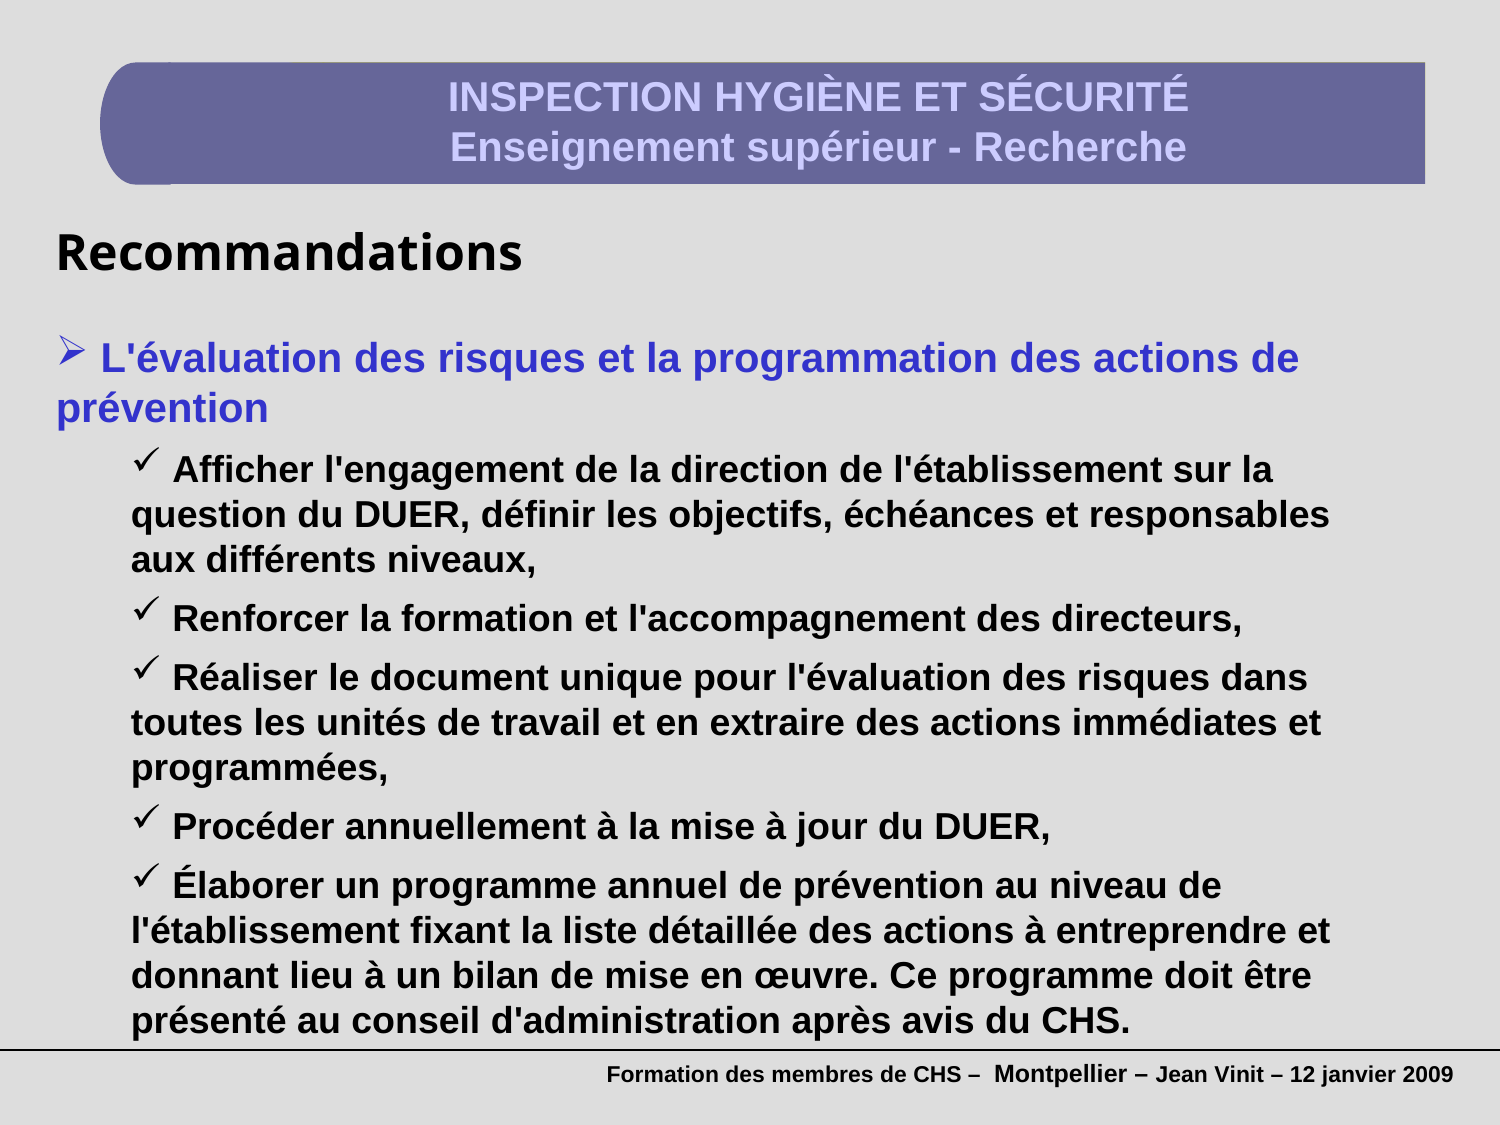

Recommandations
 L'évaluation des risques et la programmation des actions de prévention
 Afficher l'engagement de la direction de l'établissement sur la question du DUER, définir les objectifs, échéances et responsables aux différents niveaux,
 Renforcer la formation et l'accompagnement des directeurs,
 Réaliser le document unique pour l'évaluation des risques dans toutes les unités de travail et en extraire des actions immédiates et programmées,
 Procéder annuellement à la mise à jour du DUER,
 Élaborer un programme annuel de prévention au niveau de l'établissement fixant la liste détaillée des actions à entreprendre et donnant lieu à un bilan de mise en œuvre. Ce programme doit être présenté au conseil d'administration après avis du CHS.